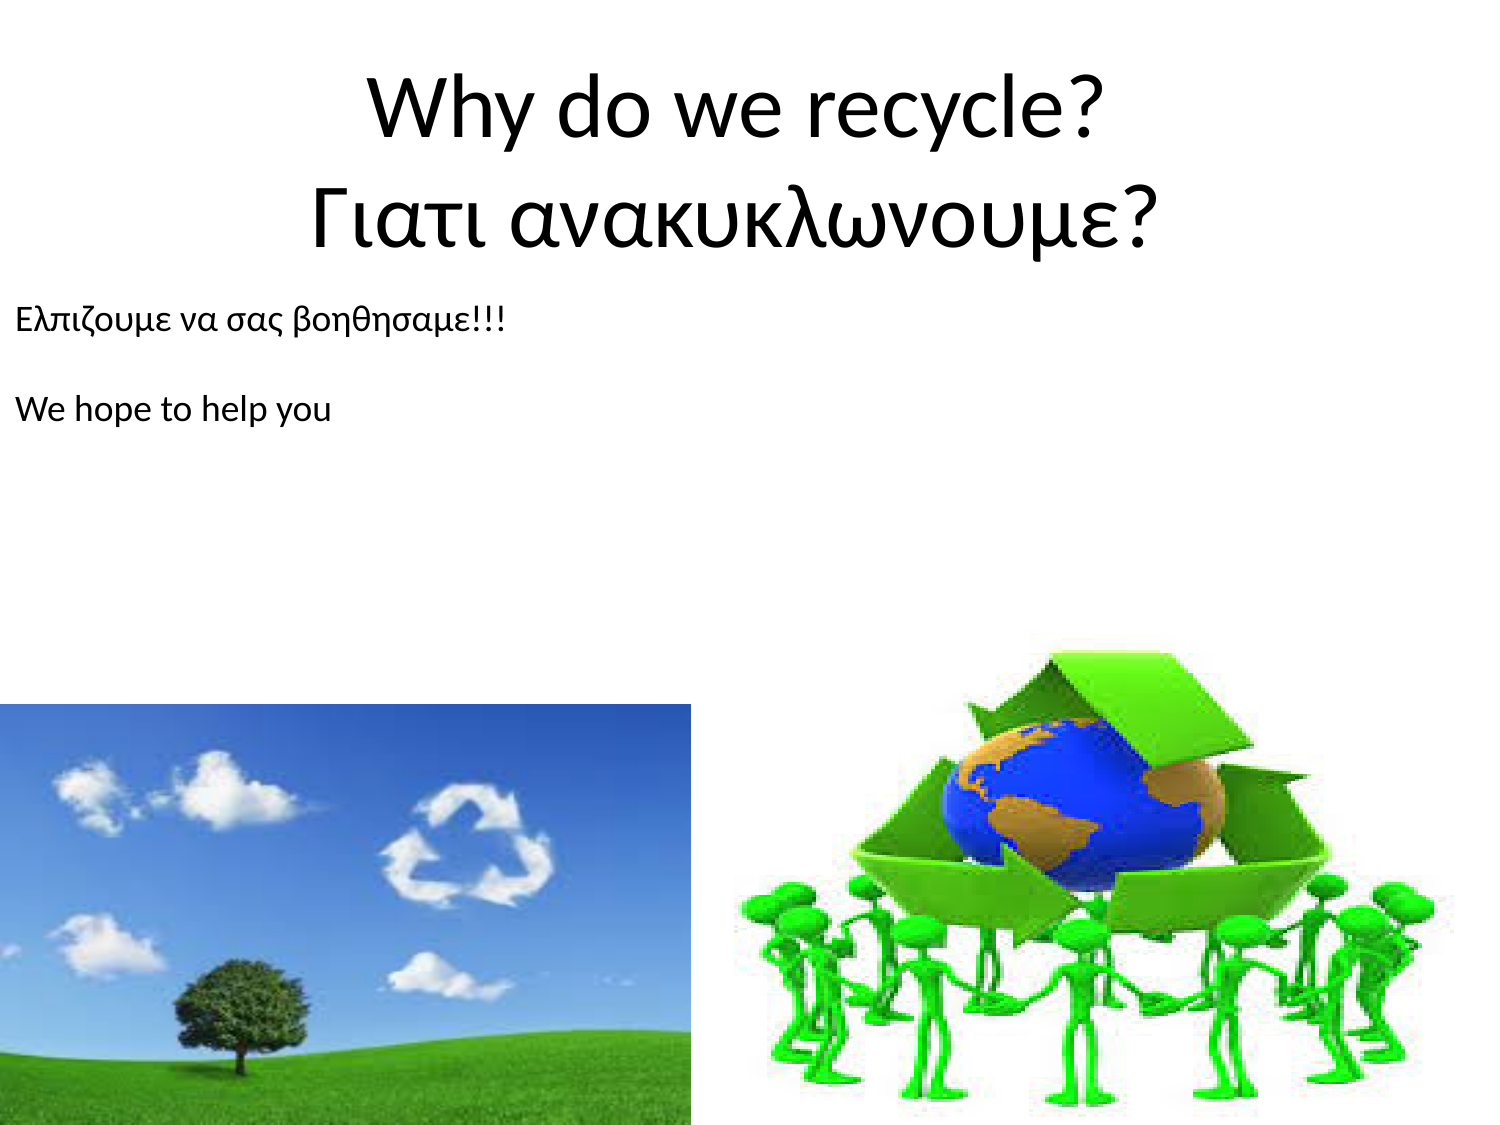

# Why do we recycle? Γιατι ανακυκλωνουμε?
Ελπιζουμε να σας βοηθησαμε!!!
We hope to help you